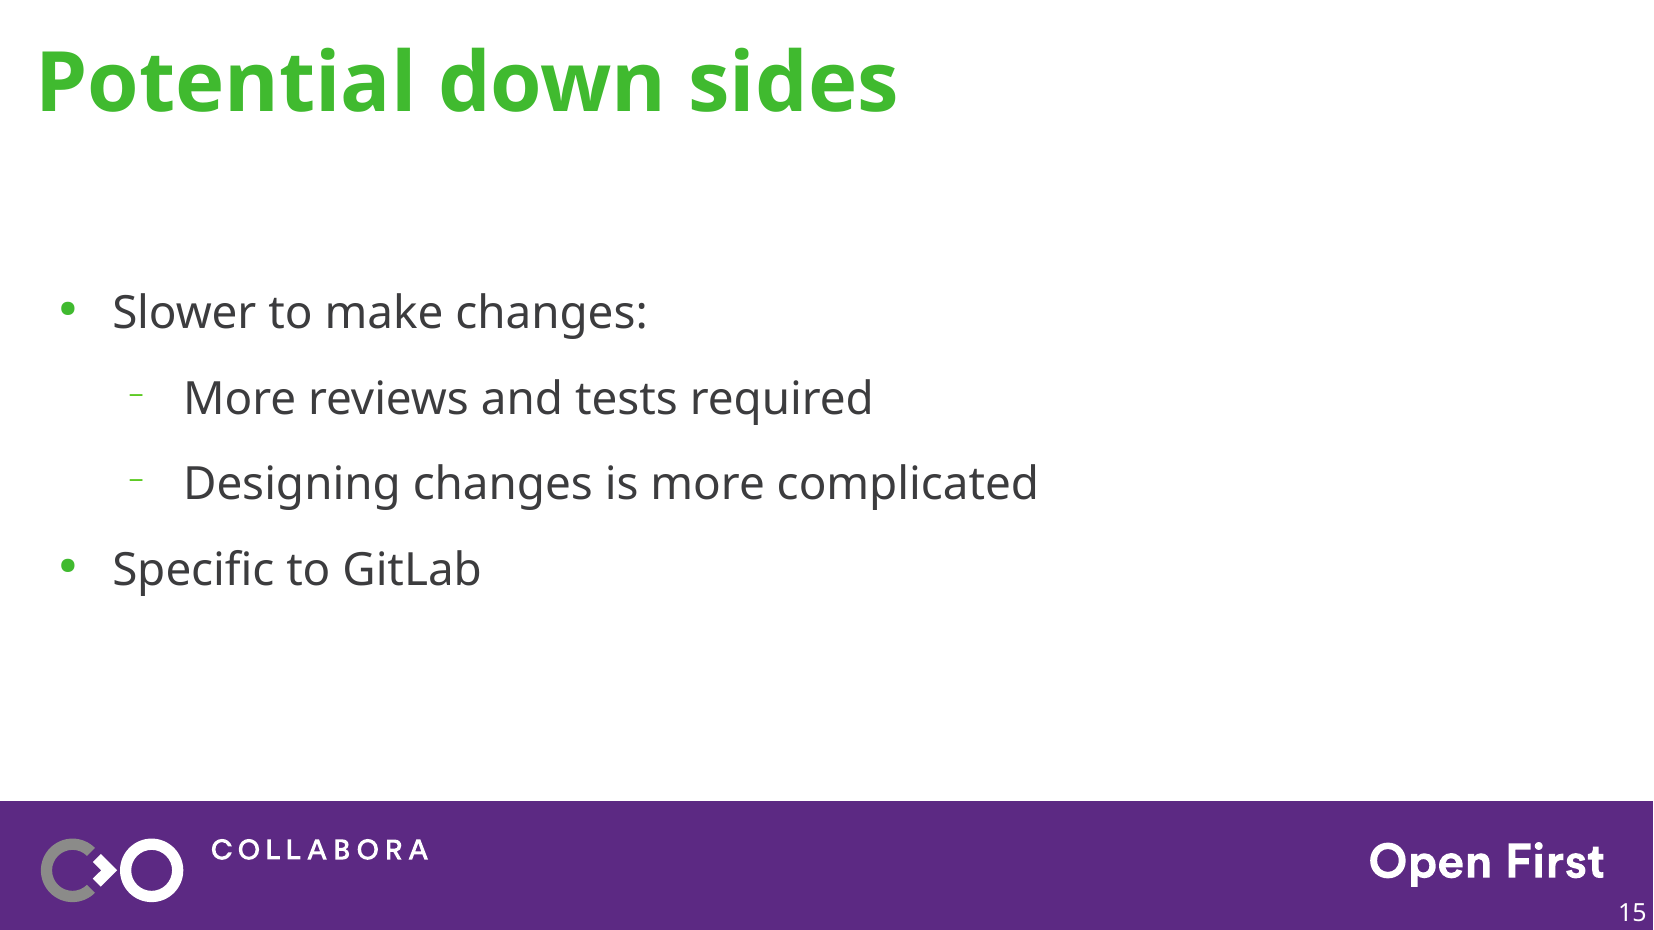

# Potential down sides
Slower to make changes:
More reviews and tests required
Designing changes is more complicated
Specific to GitLab